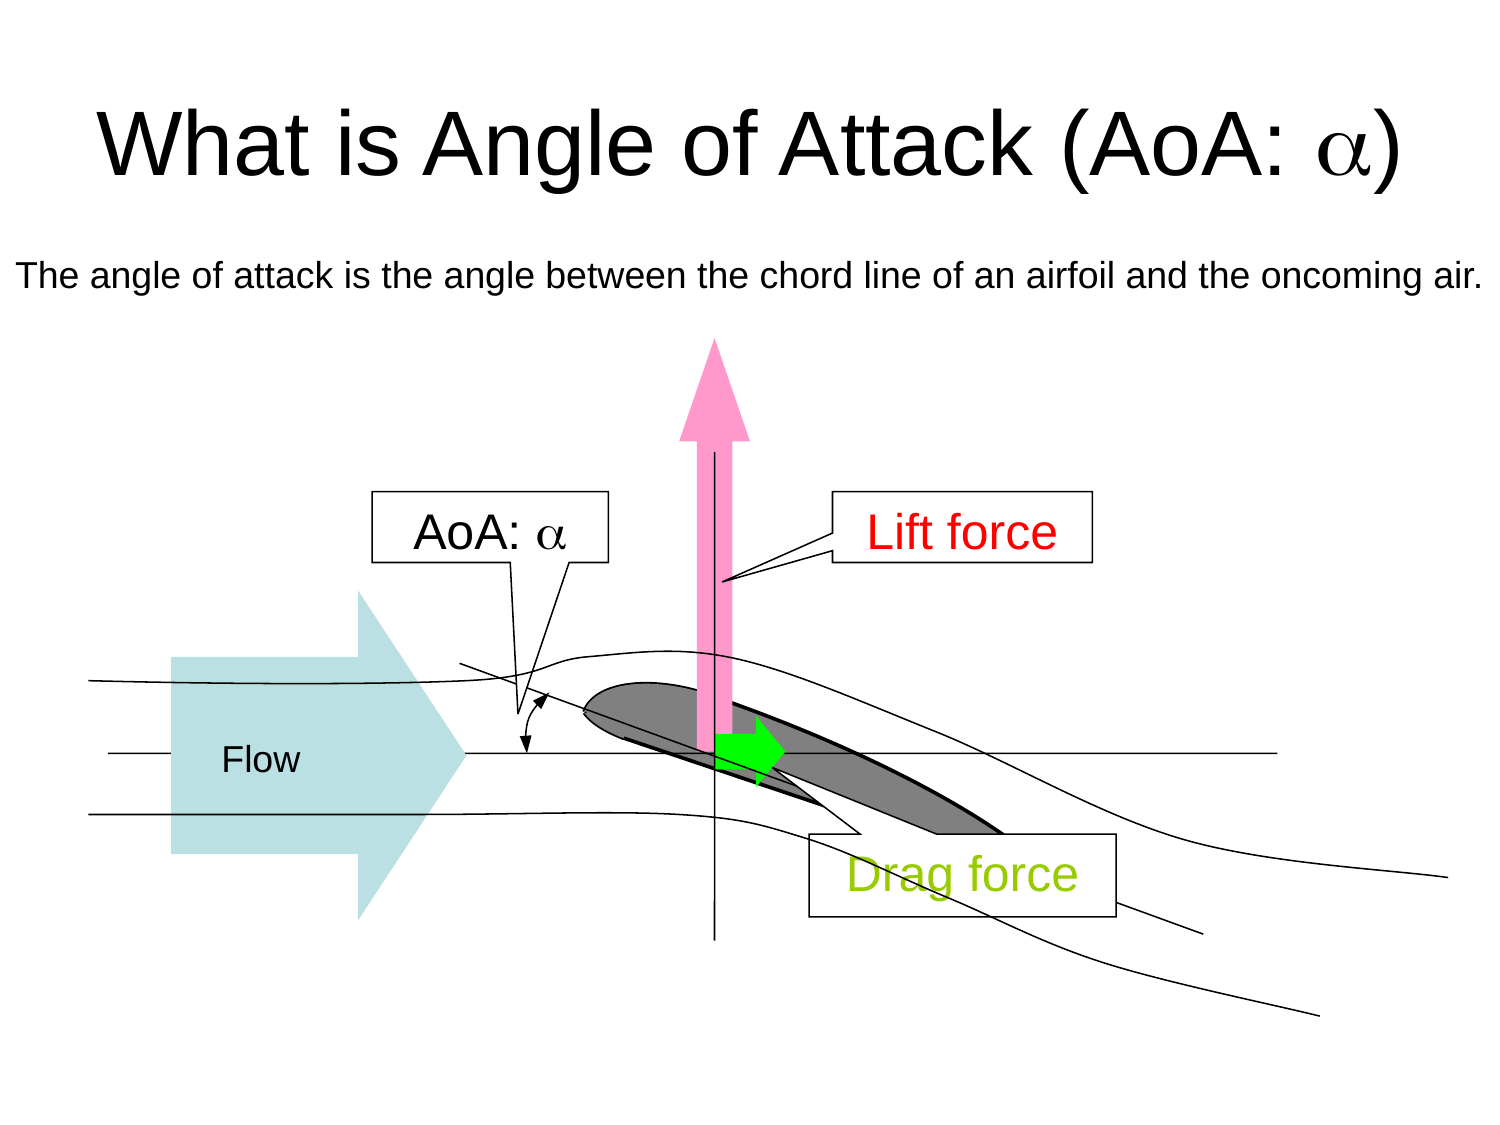

# What is Angle of Attack (AoA: a)
The angle of attack is the angle between the chord line of an airfoil and the oncoming air.
AoA: a
Lift force
Flow
Drag force